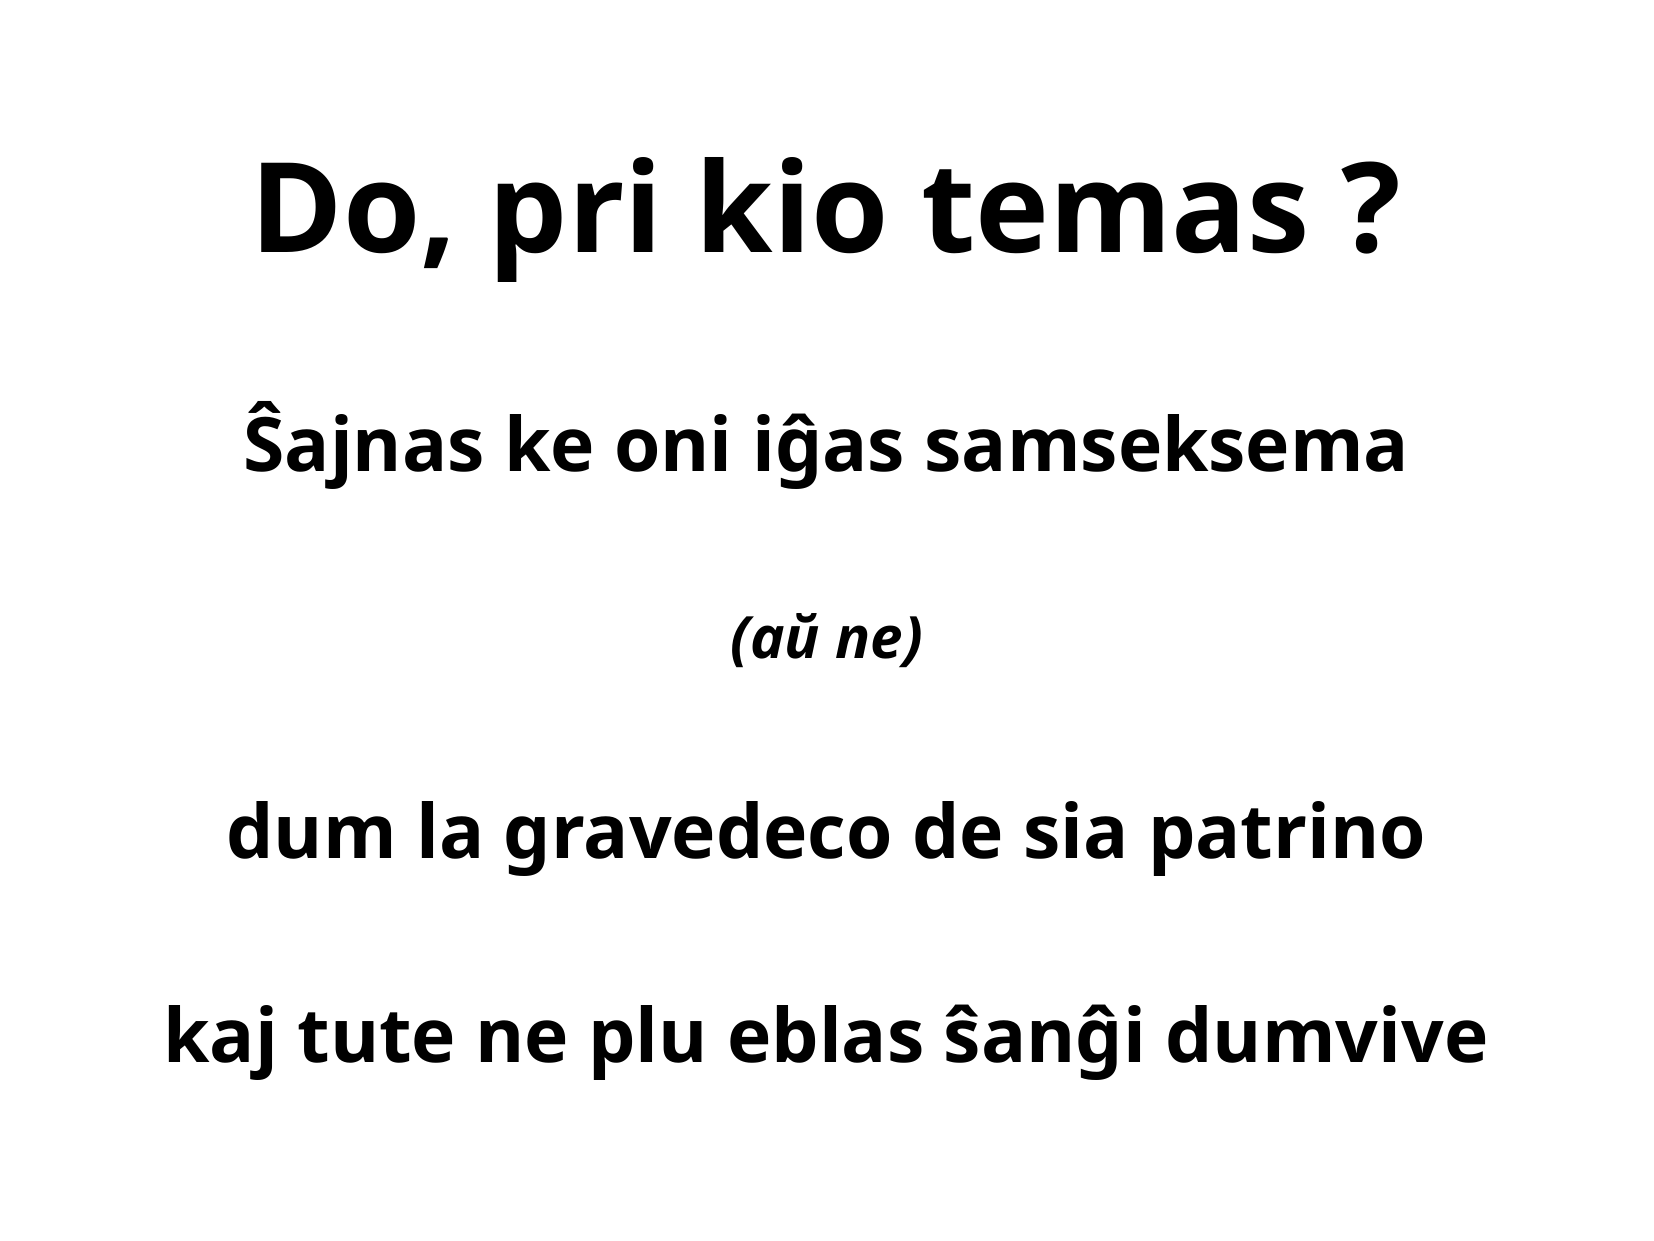

# Do, pri kio temas ?
Ŝajnas ke oni iĝas samseksema
(aŭ ne)
dum la gravedeco de sia patrino
kaj tute ne plu eblas ŝanĝi dumvive